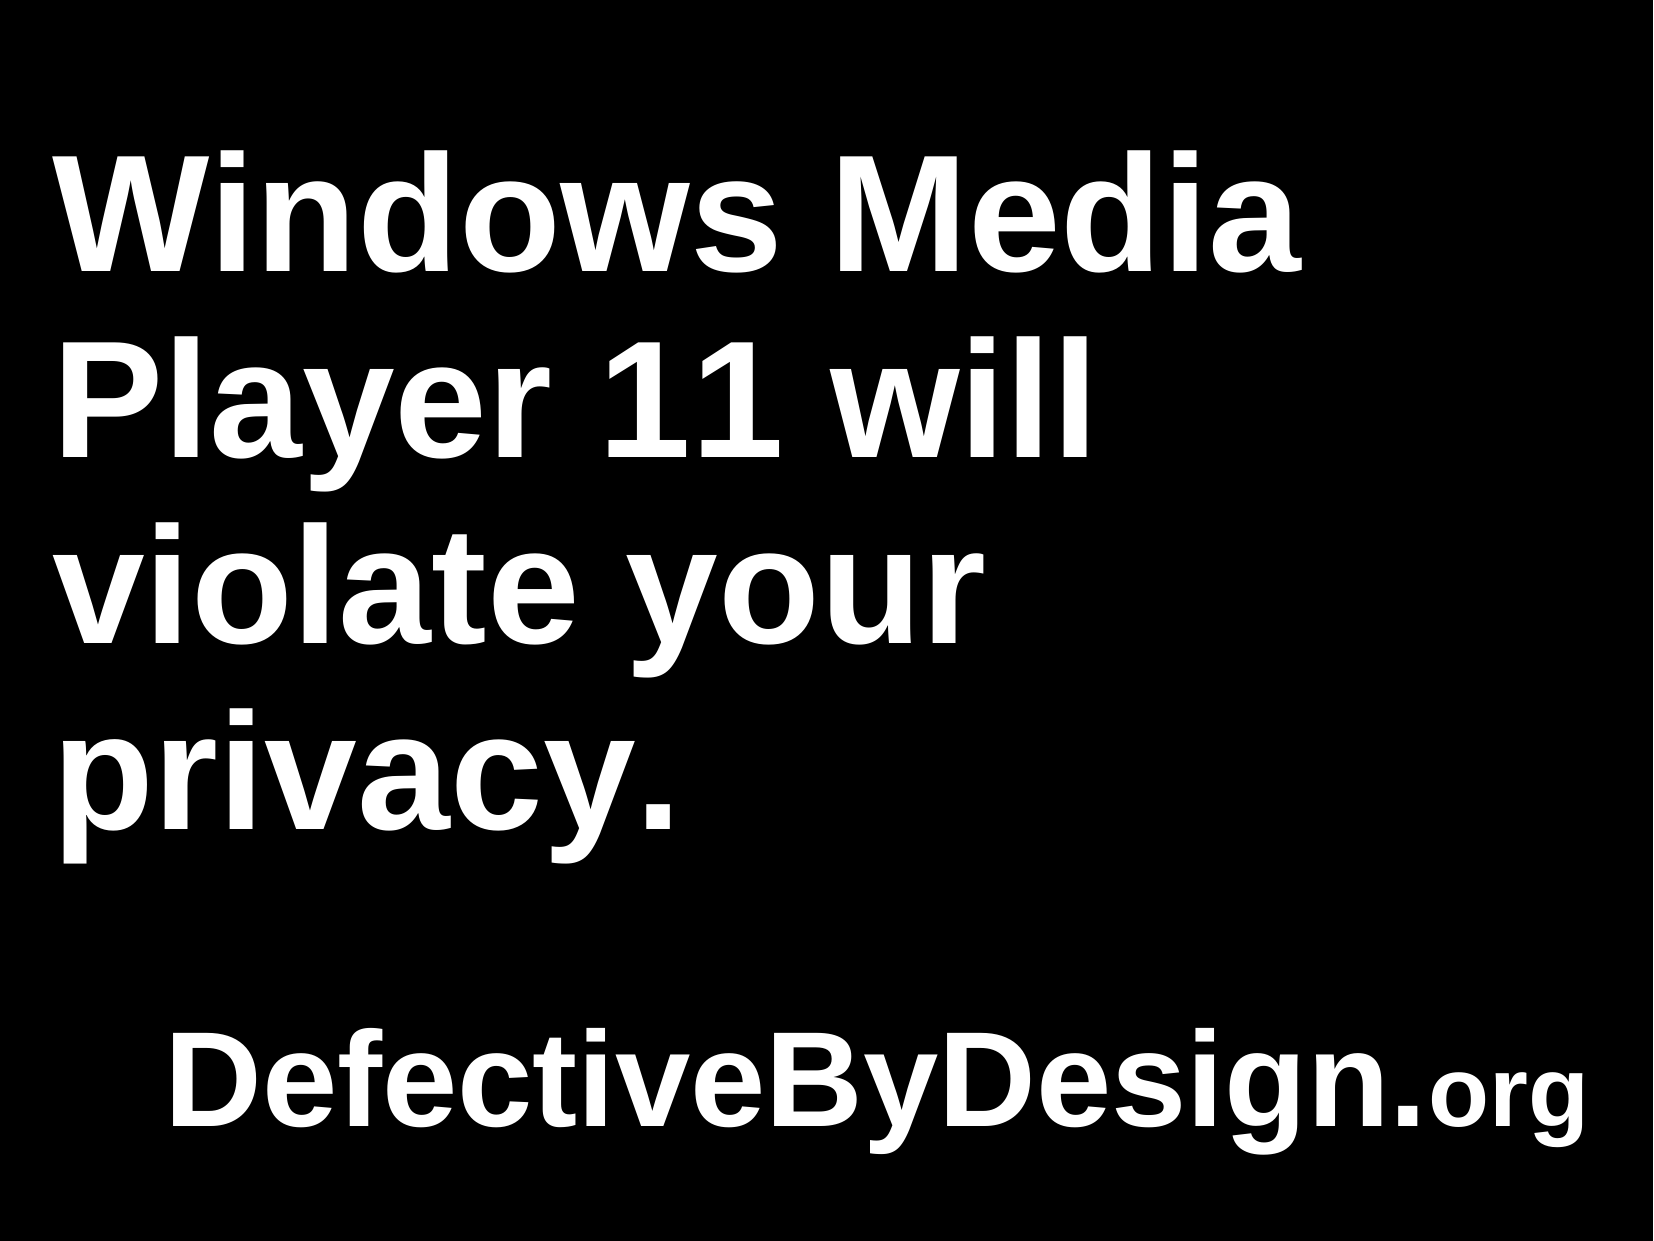

Windows Media Player 11 will violate your privacy.
DefectiveByDesign.org